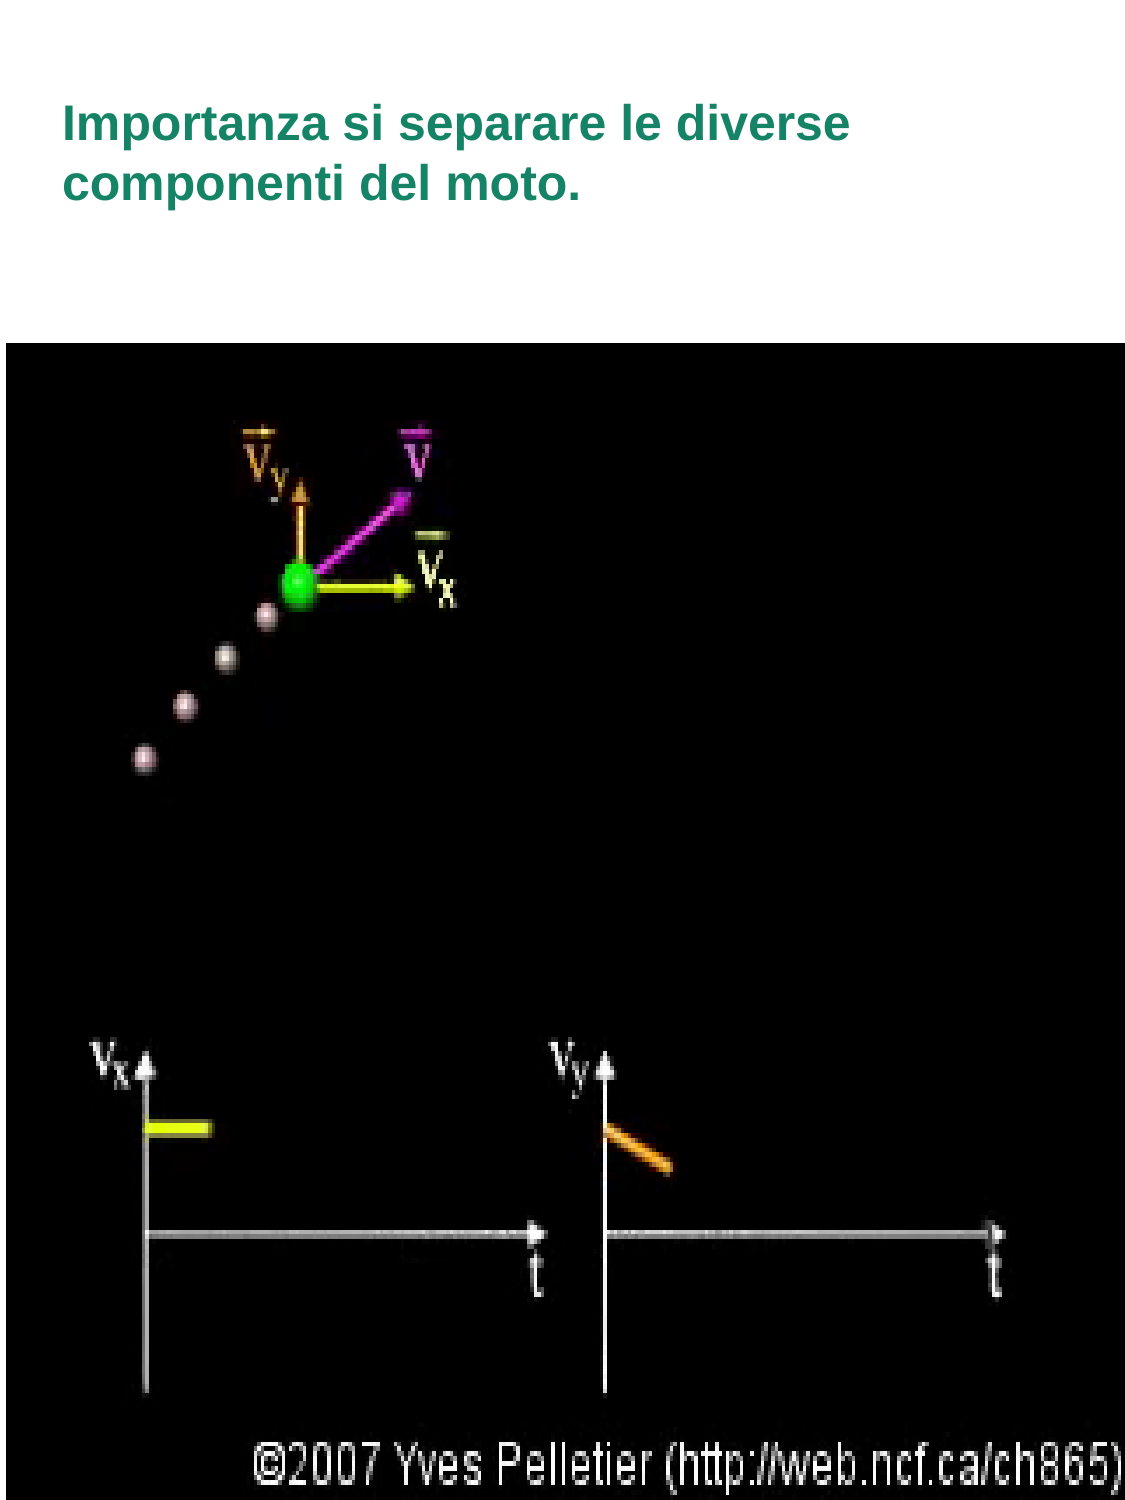

Importanza si separare le diverse componenti del moto.